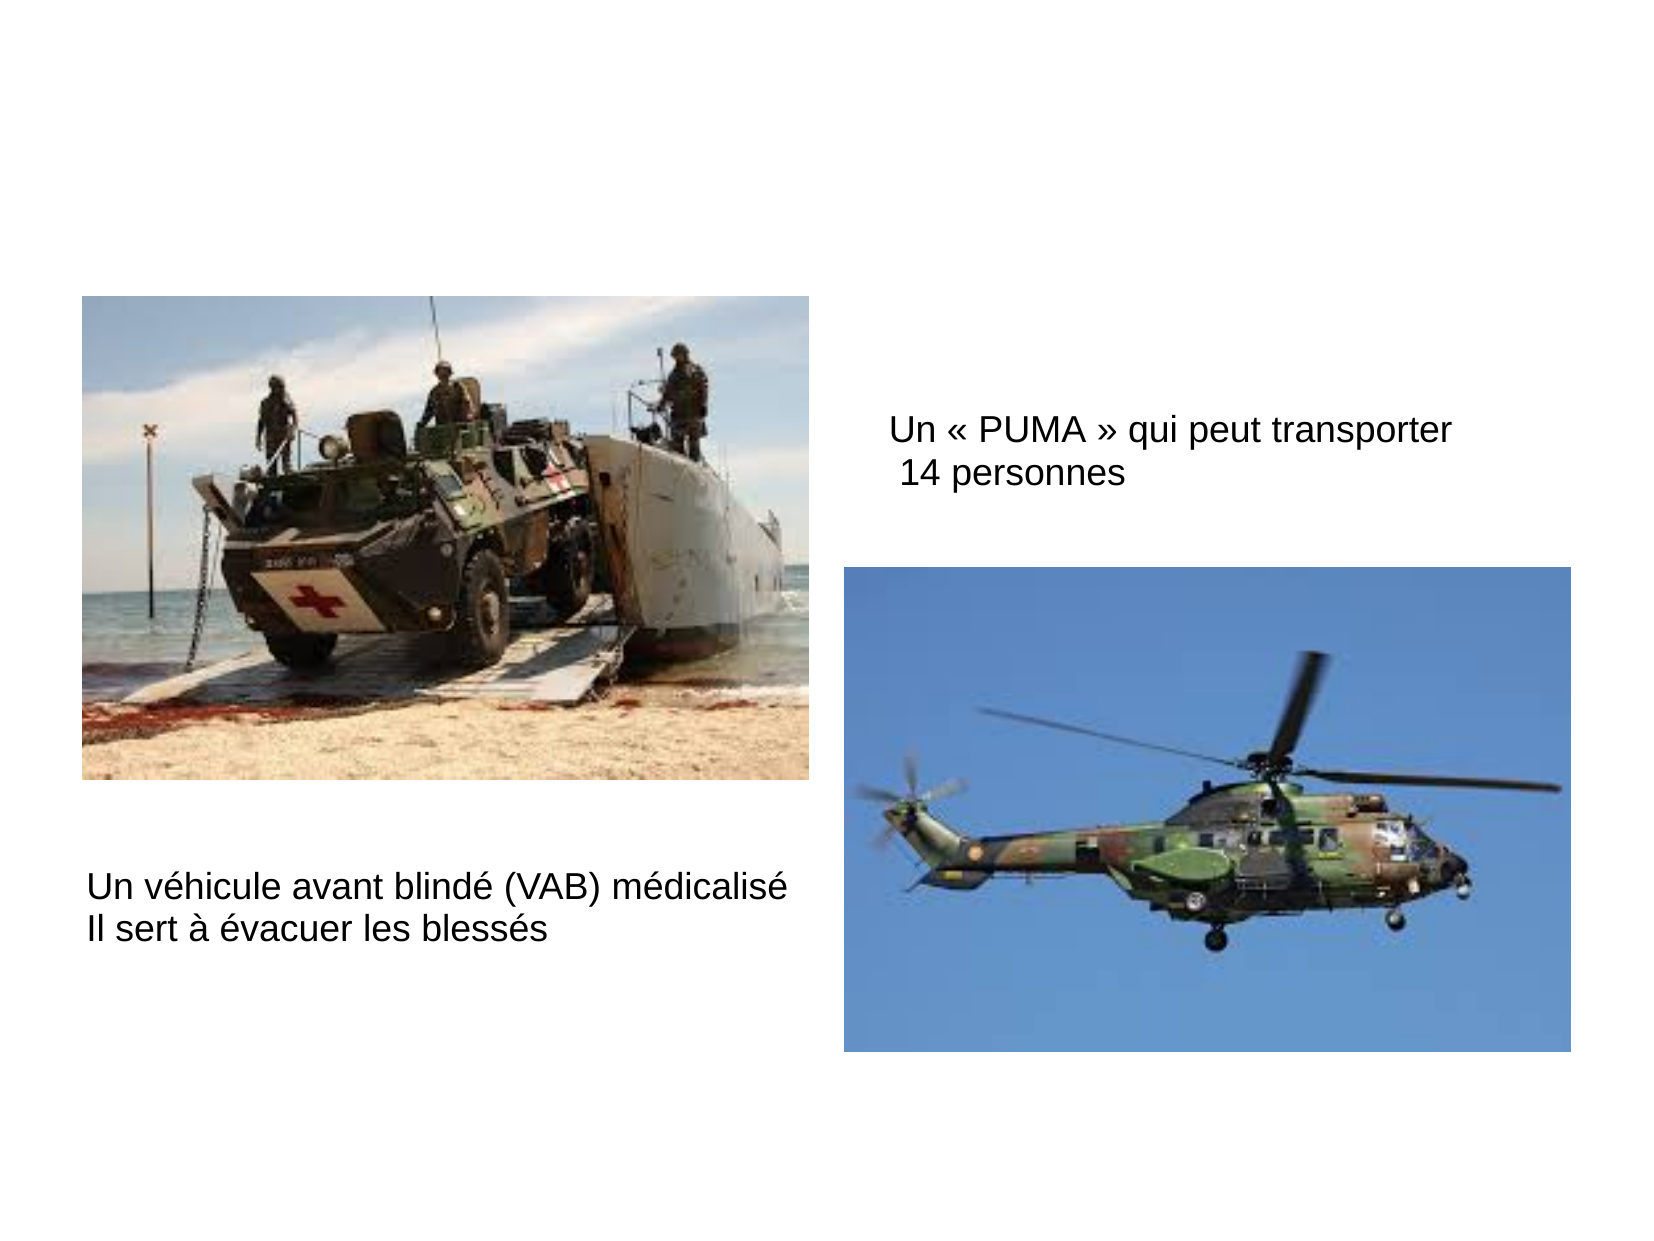

#
Un « PUMA » qui peut transporter
 14 personnes
Un véhicule avant blindé (VAB) médicalisé
Il sert à évacuer les blessés